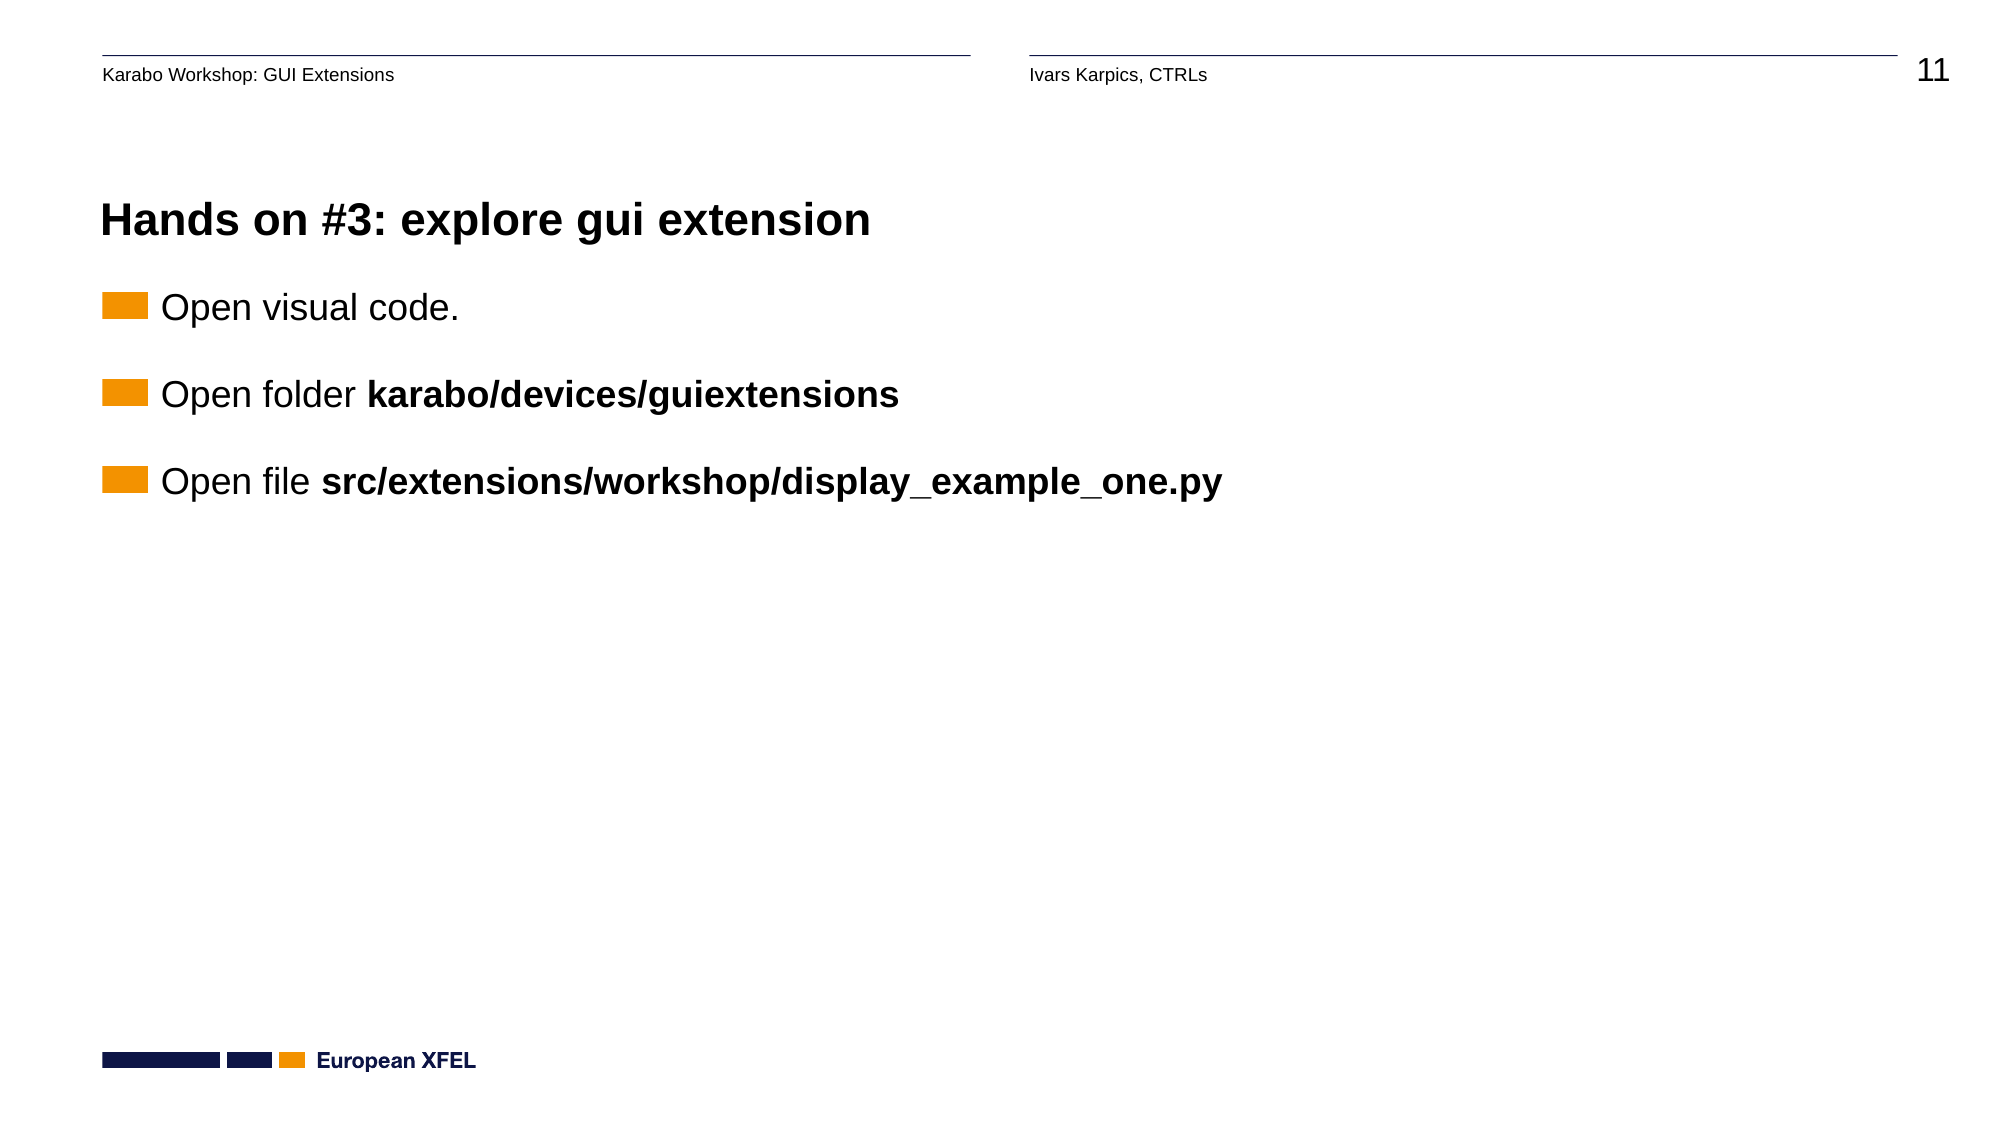

# Hands on #3: explore gui extension
Open visual code.
Open folder karabo/devices/guiextensions
Open file src/extensions/workshop/display_example_one.py